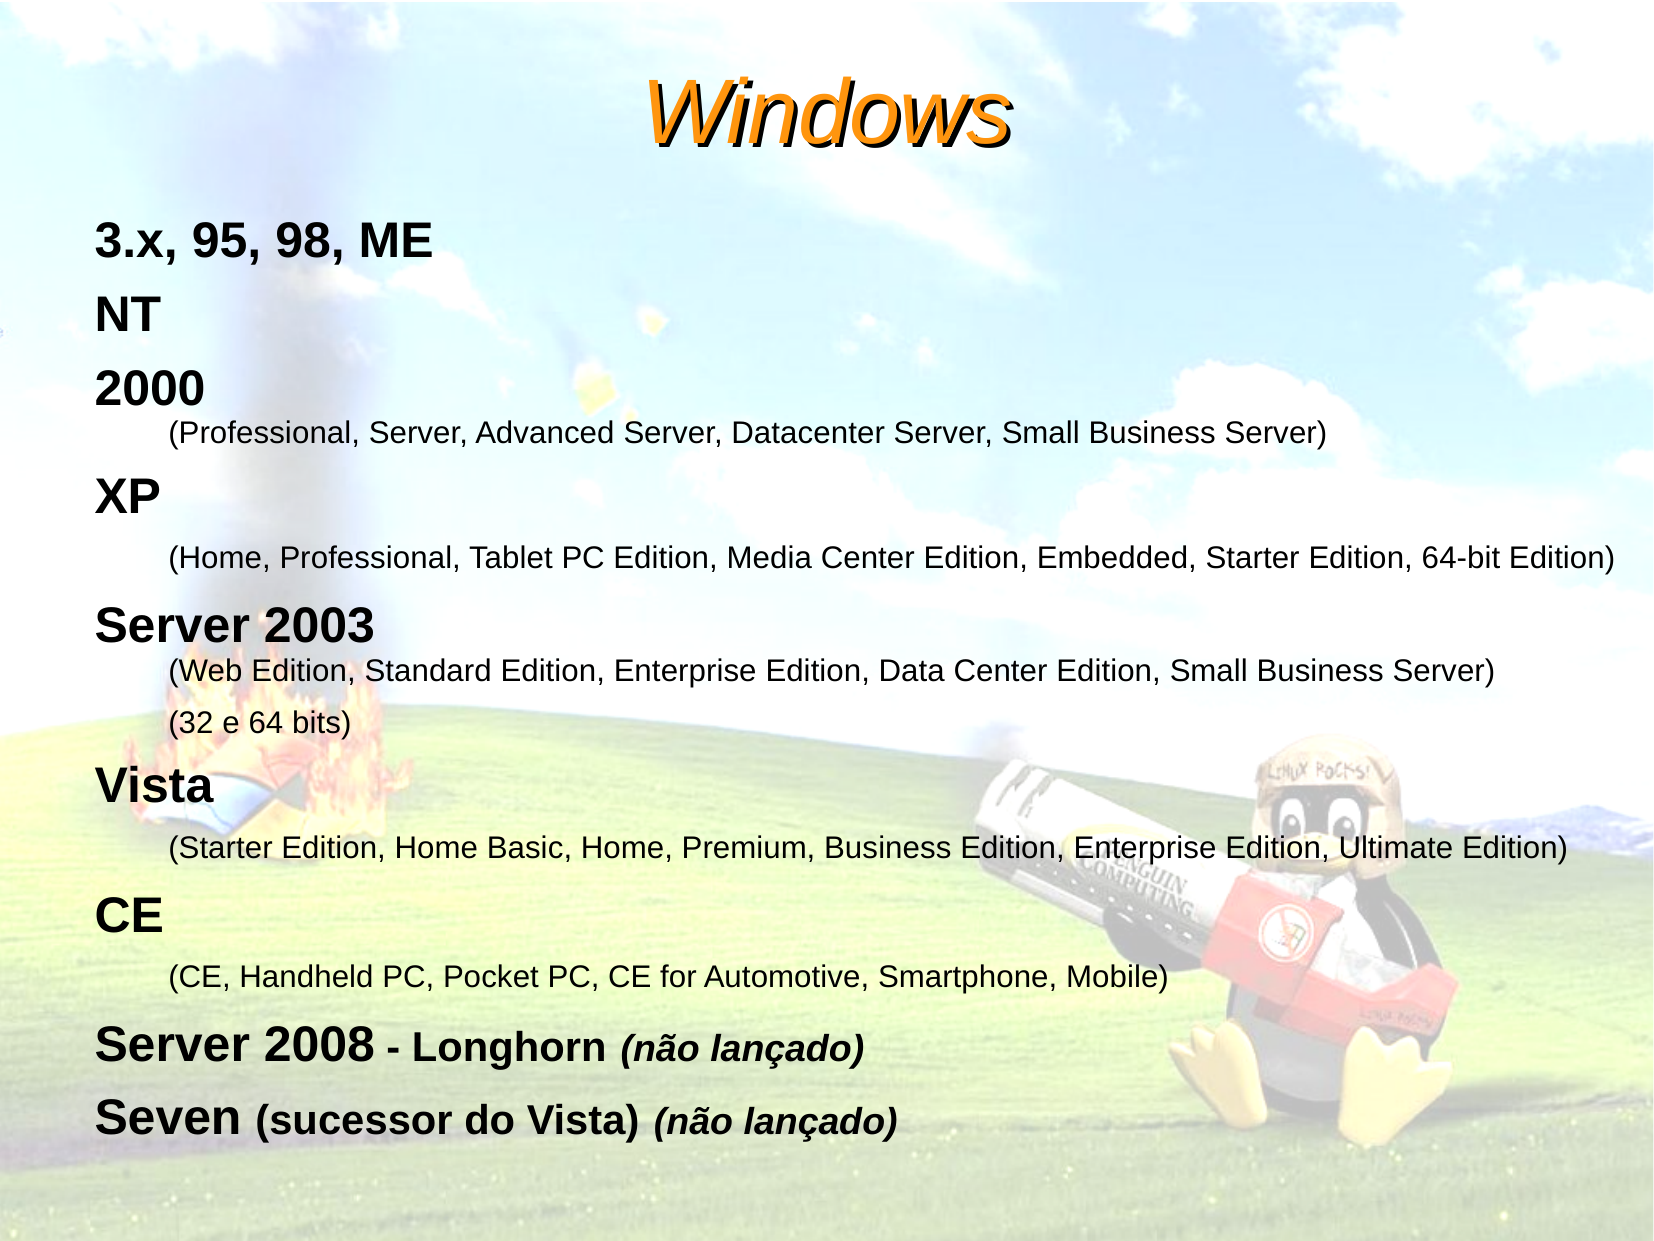

# Windows
3.x, 95, 98, ME
NT
2000
	(Professional, Server, Advanced Server, Datacenter Server, Small Business Server)
XP
	(Home, Professional, Tablet PC Edition, Media Center Edition, Embedded, Starter Edition, 64-bit Edition)
Server 2003
	(Web Edition, Standard Edition, Enterprise Edition, Data Center Edition, Small Business Server)
	(32 e 64 bits)
Vista
	(Starter Edition, Home Basic, Home, Premium, Business Edition, Enterprise Edition, Ultimate Edition)
CE
	(CE, Handheld PC, Pocket PC, CE for Automotive, Smartphone, Mobile)
Server 2008 - Longhorn (não lançado)
Seven (sucessor do Vista) (não lançado)